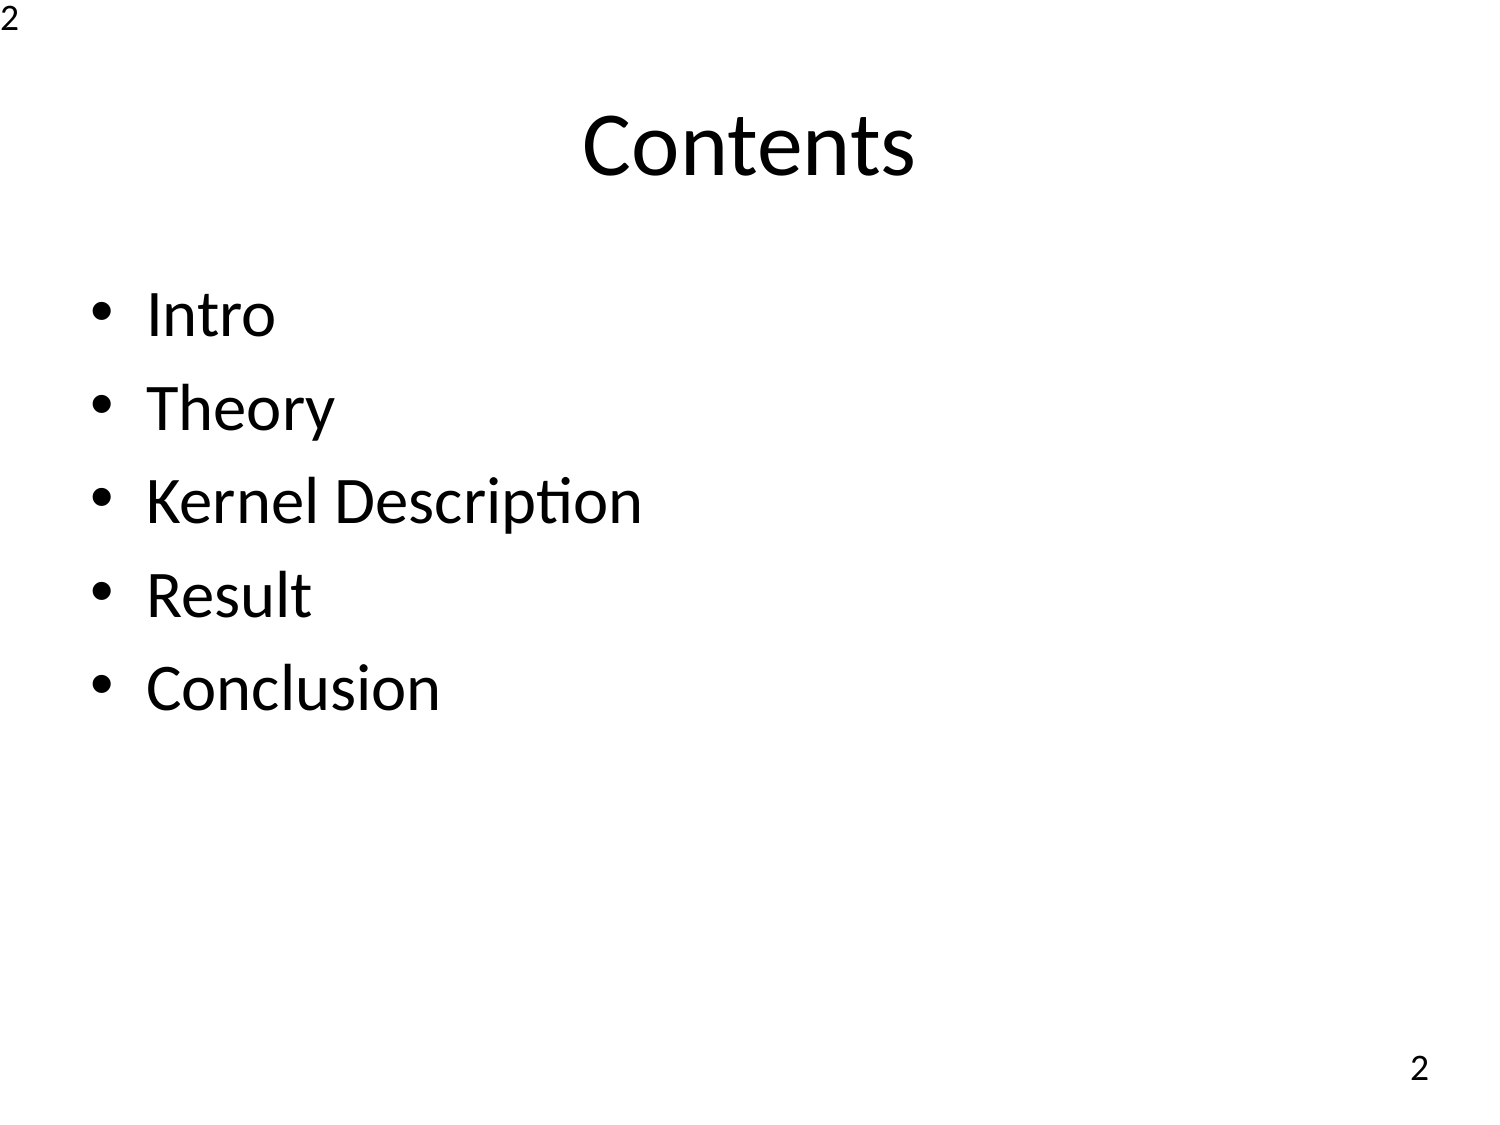

2
# Contents
Intro
Theory
Kernel Description
Result
Conclusion